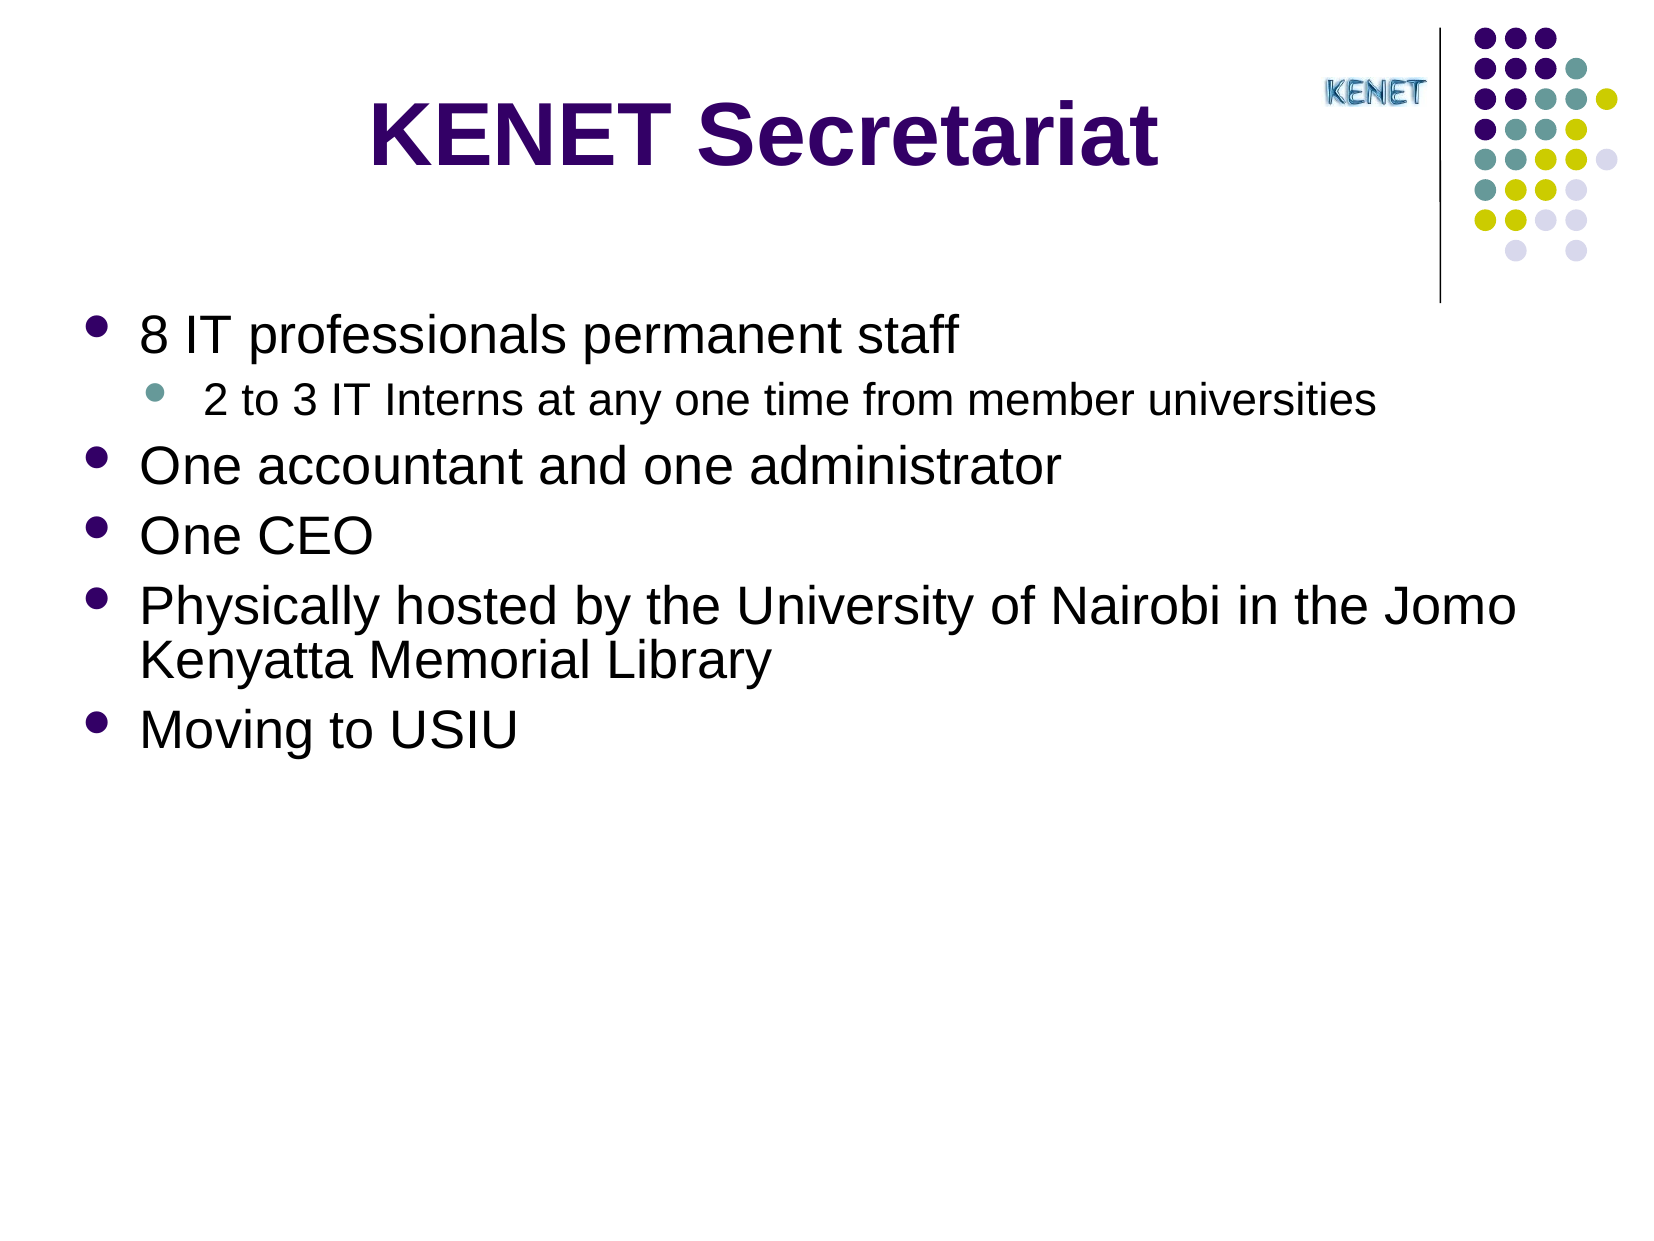

KENET Secretariat
8 IT professionals permanent staff
2 to 3 IT Interns at any one time from member universities
One accountant and one administrator
One CEO
Physically hosted by the University of Nairobi in the Jomo Kenyatta Memorial Library
Moving to USIU